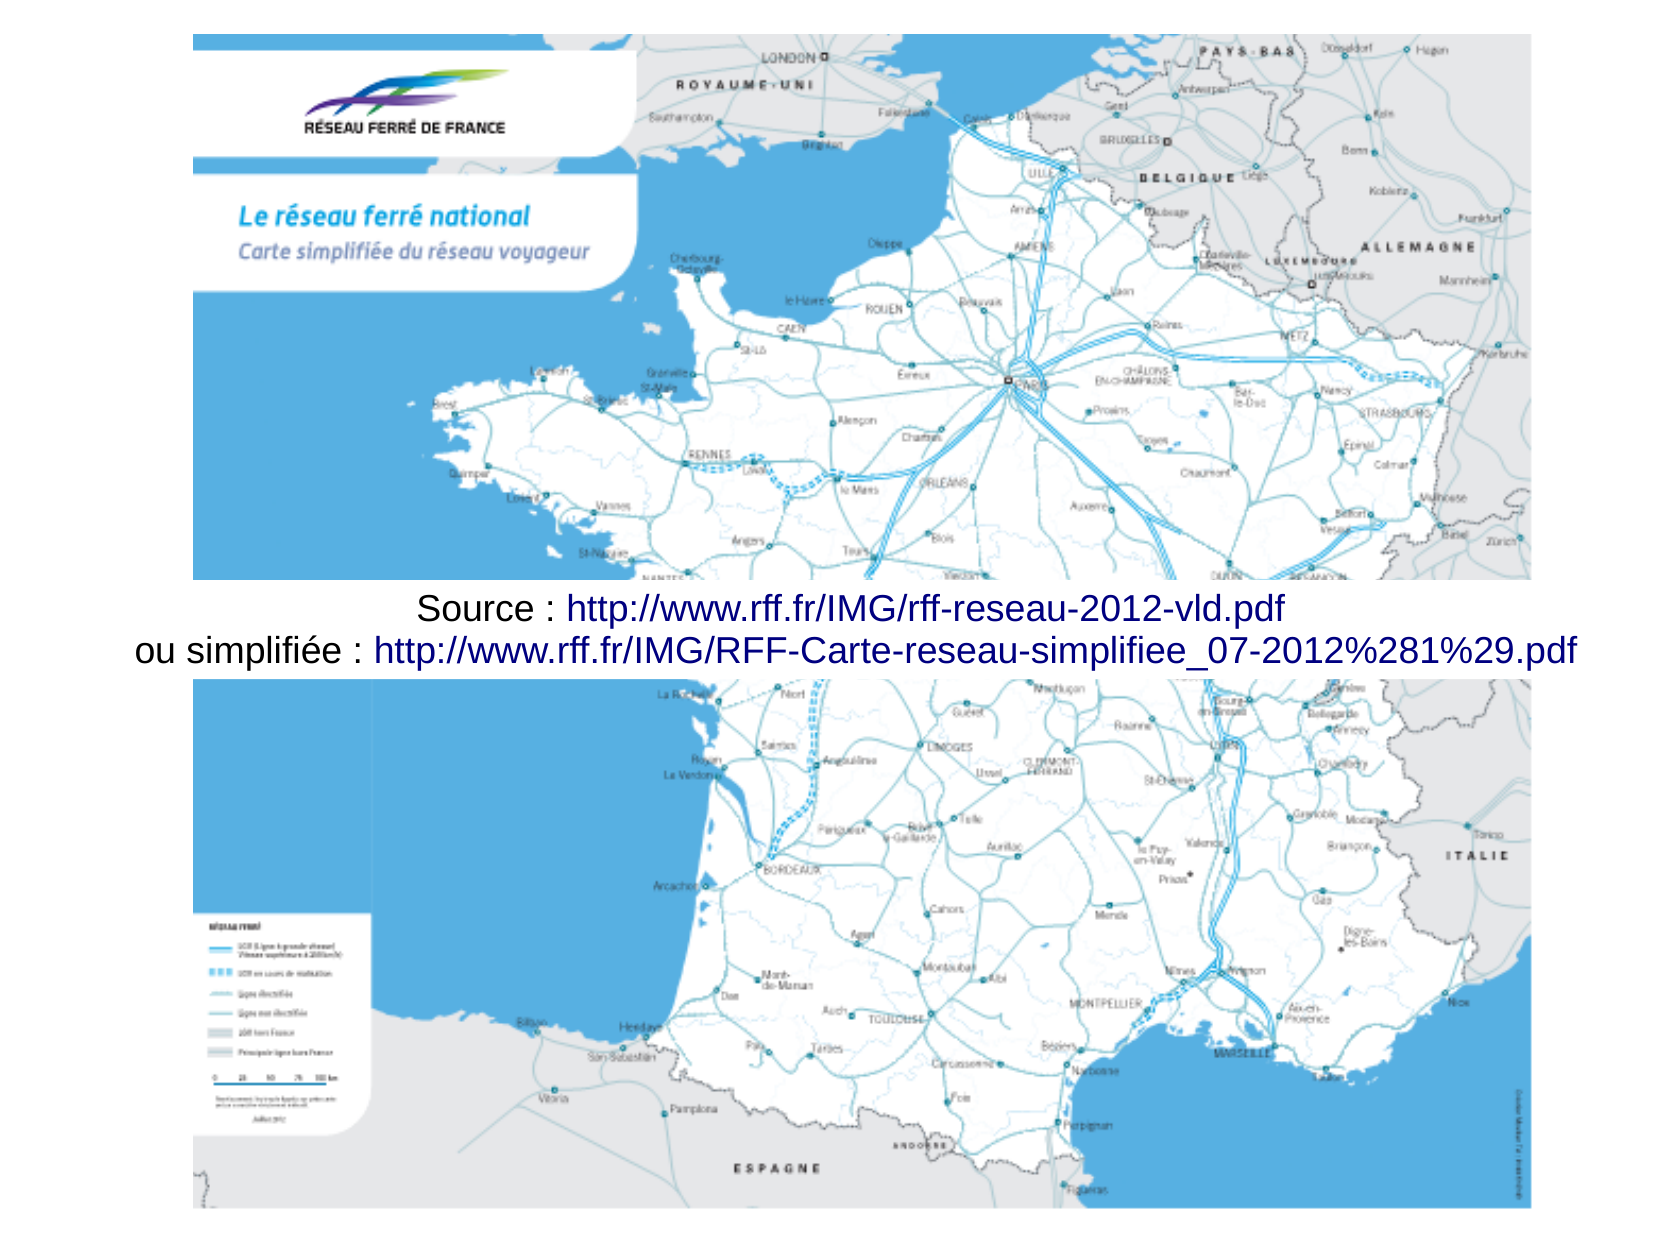

Source : http://www.rff.fr/IMG/rff-reseau-2012-vld.pdf
ou simplifiée : http://www.rff.fr/IMG/RFF-Carte-reseau-simplifiee_07-2012%281%29.pdf